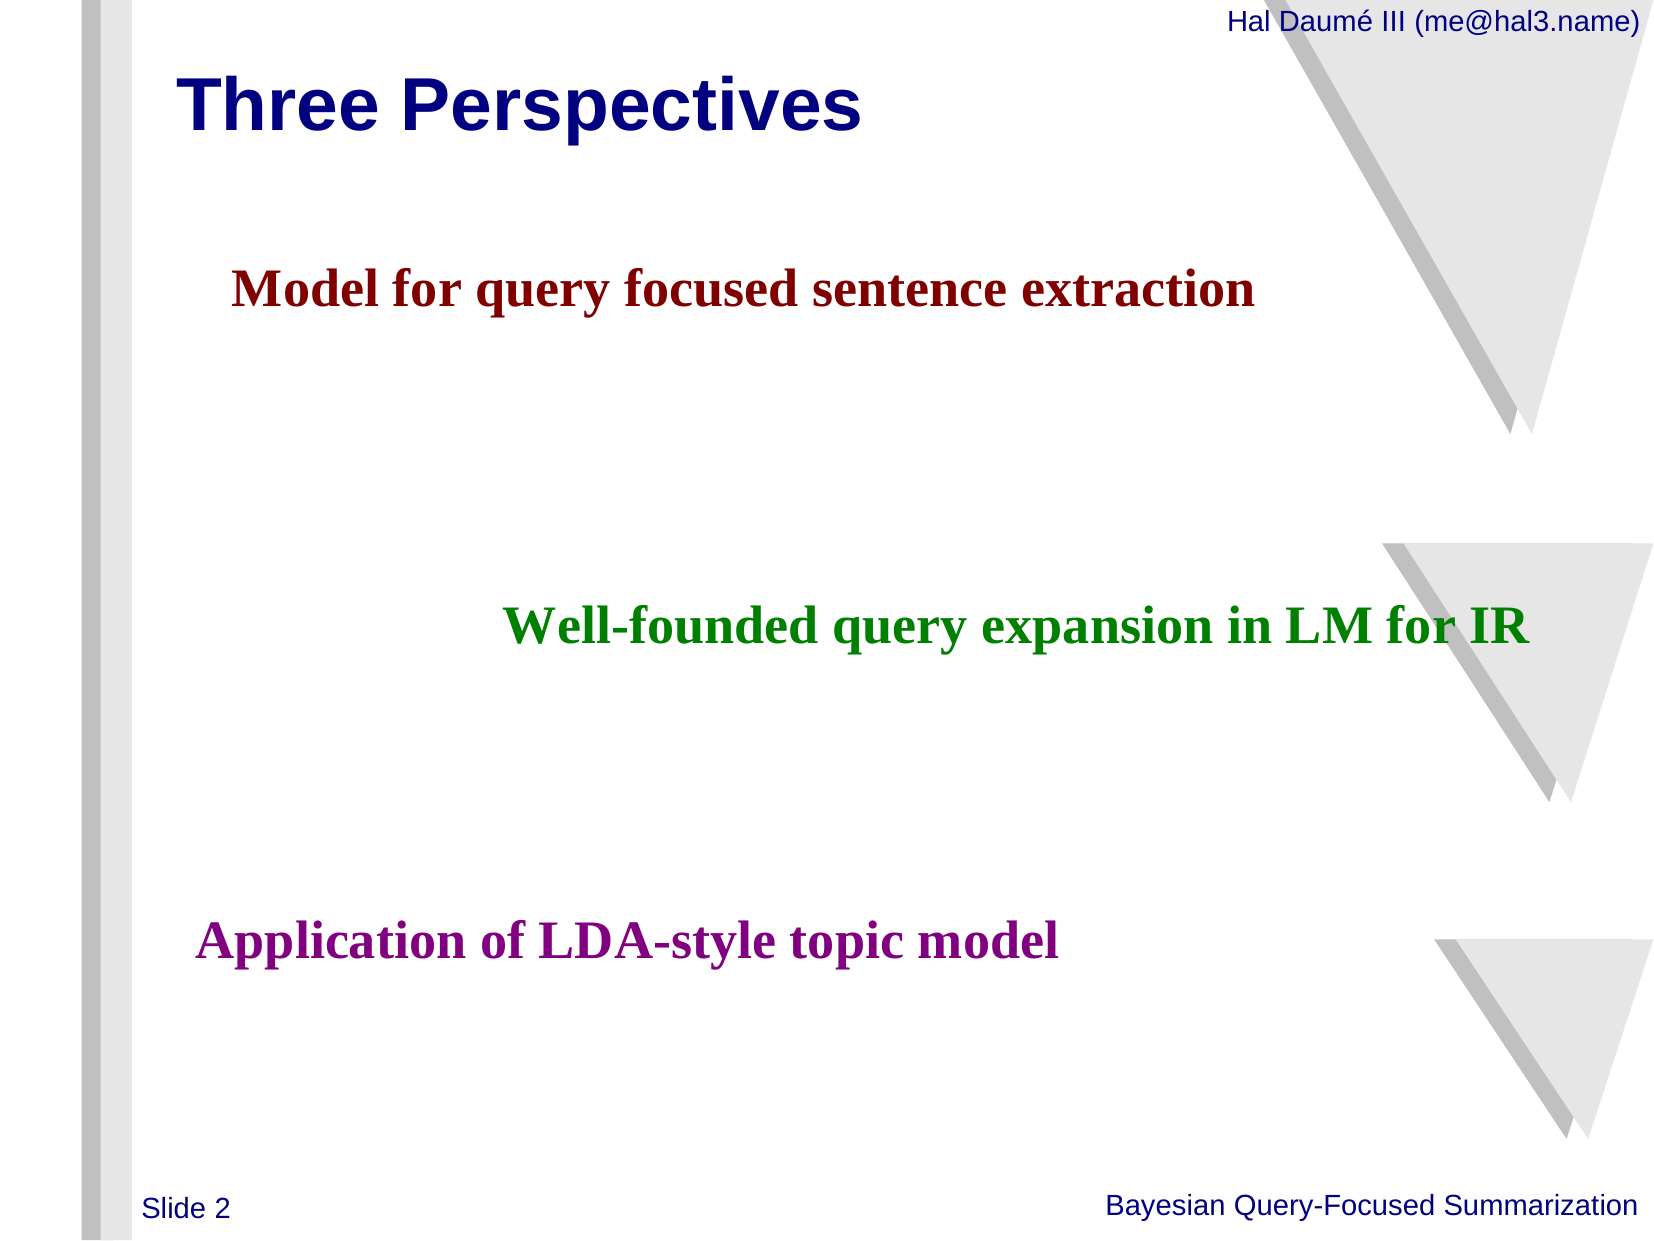

# Three Perspectives
Model for query focused sentence extraction
Well-founded query expansion in LM for IR
Application of LDA-style topic model